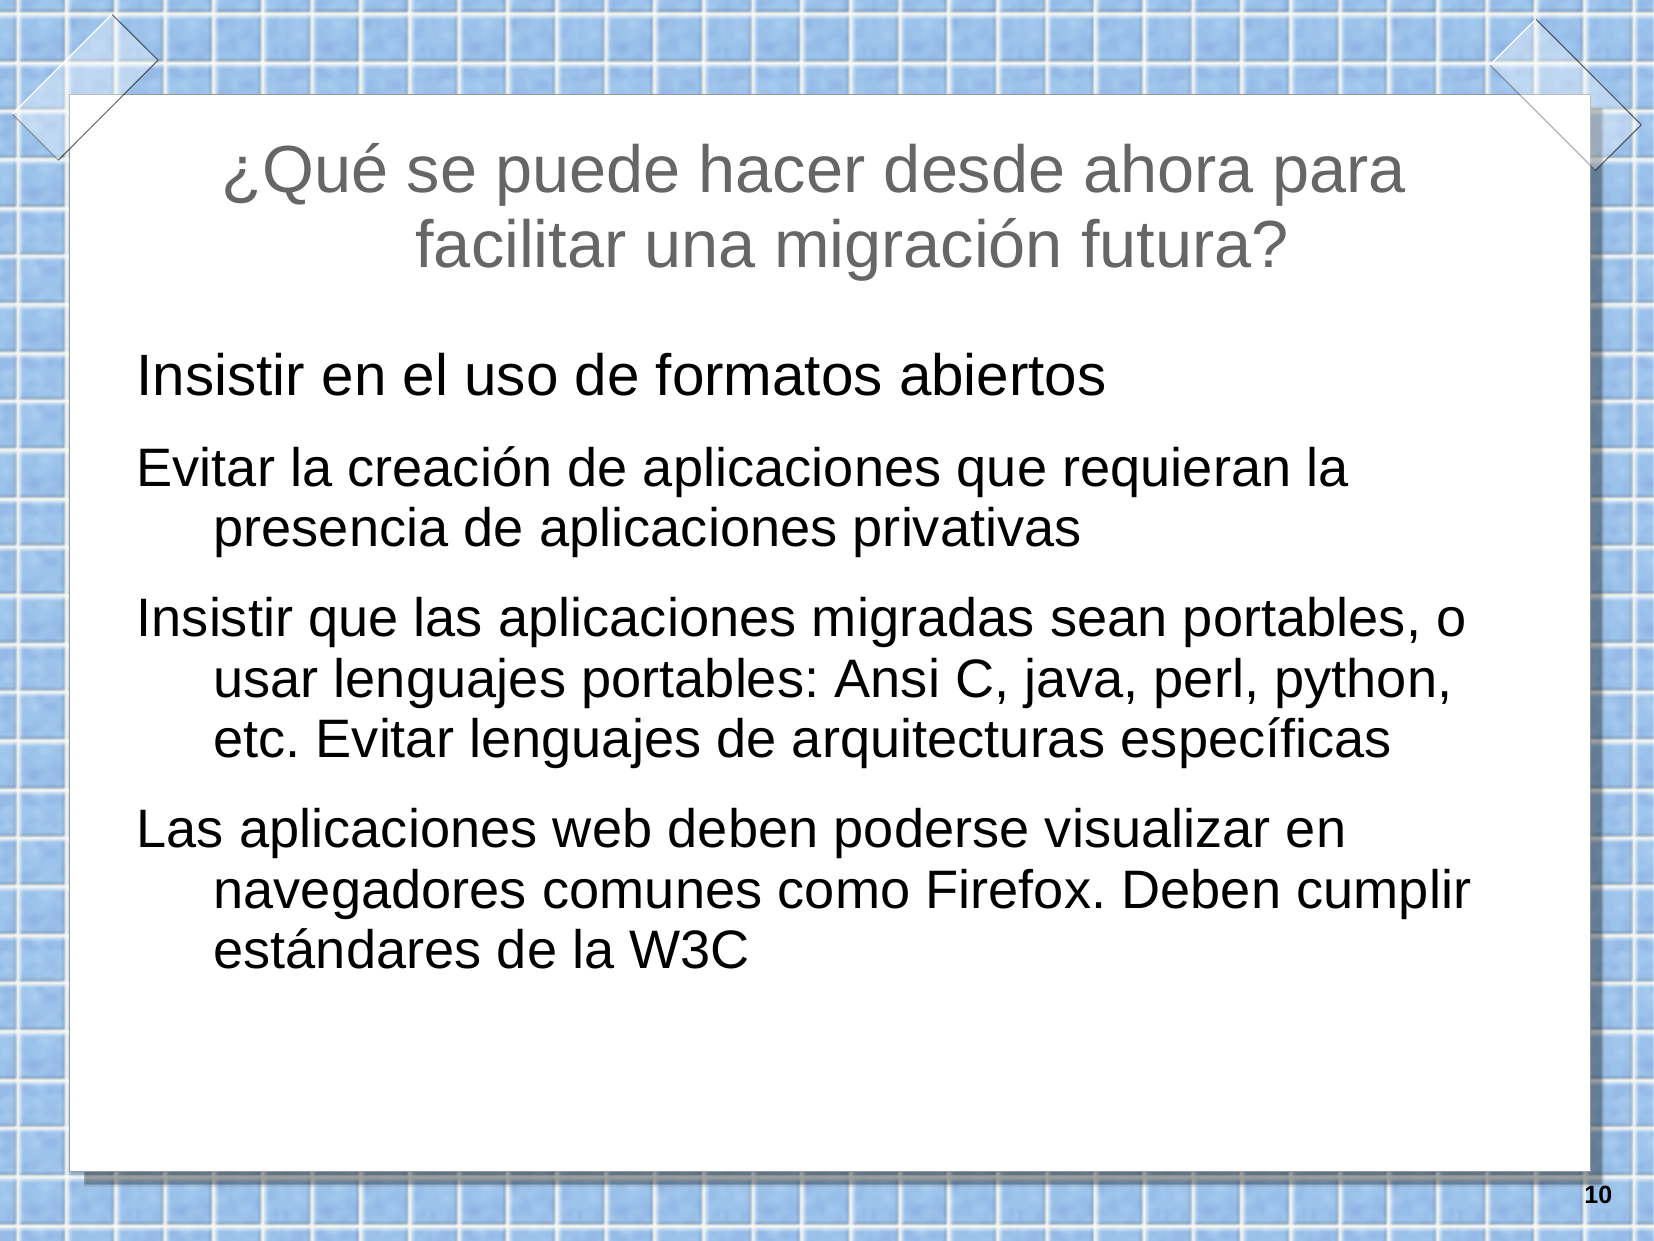

# ¿Qué se puede hacer desde ahora para facilitar una migración futura?
Insistir en el uso de formatos abiertos
Evitar la creación de aplicaciones que requieran la presencia de aplicaciones privativas
Insistir que las aplicaciones migradas sean portables, o usar lenguajes portables: Ansi C, java, perl, python, etc. Evitar lenguajes de arquitecturas específicas
Las aplicaciones web deben poderse visualizar en navegadores comunes como Firefox. Deben cumplir estándares de la W3C